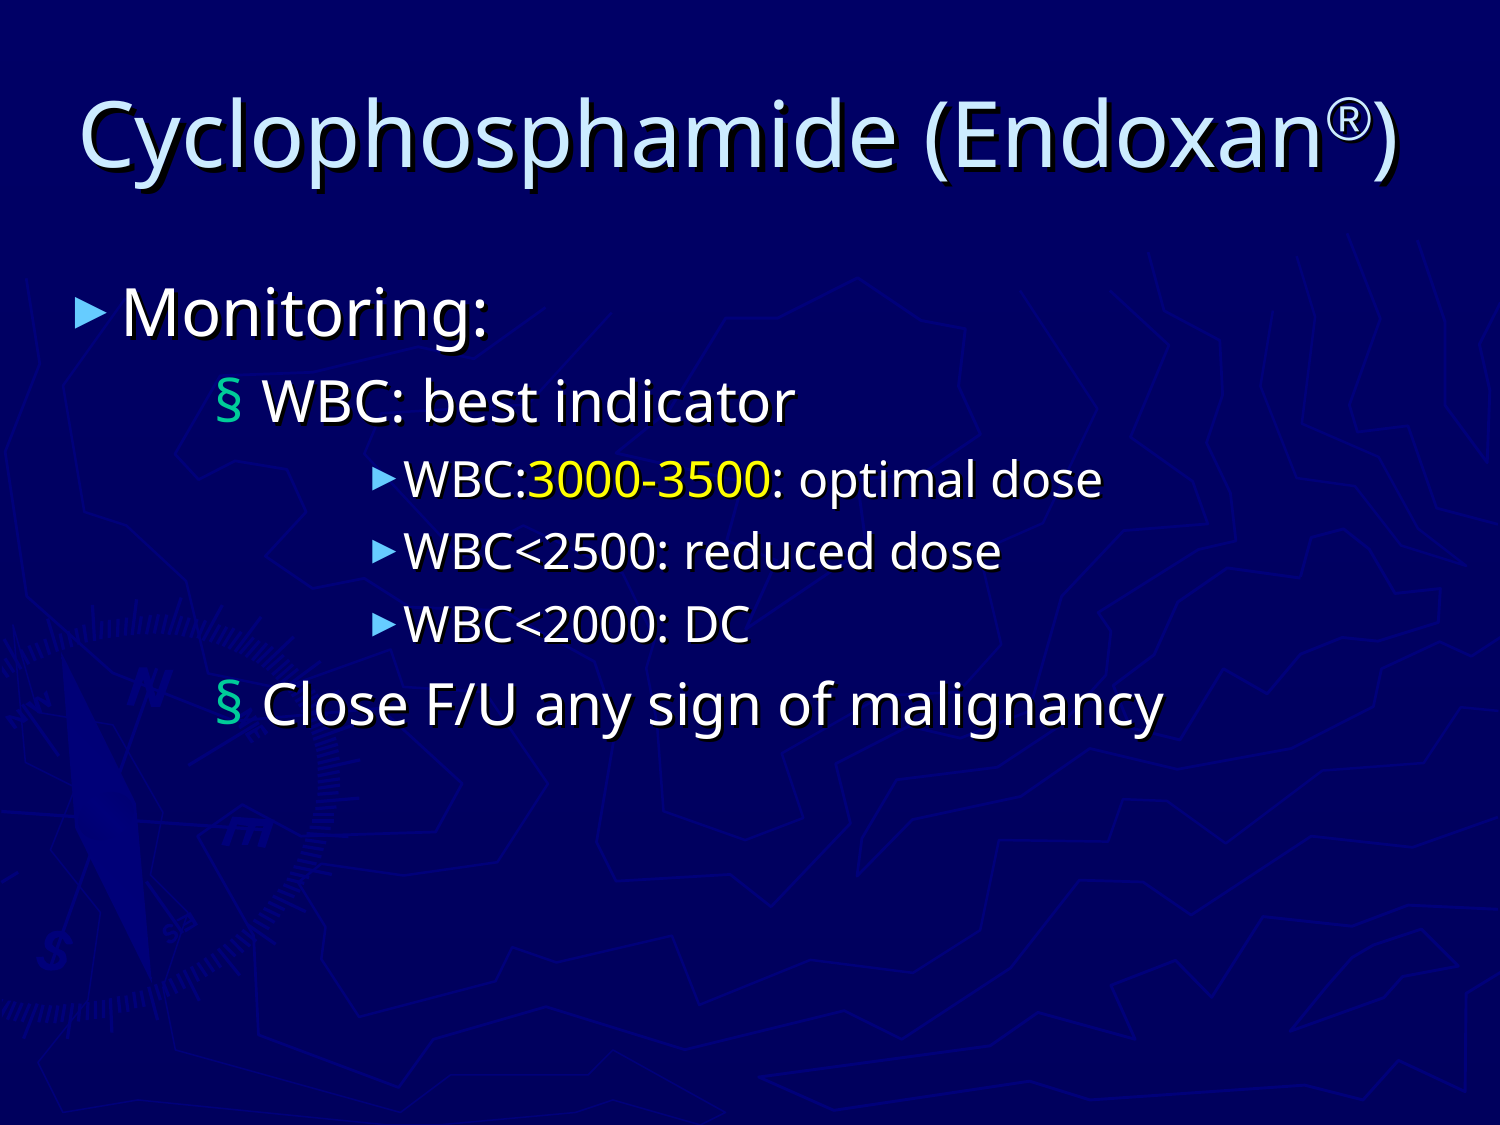

# Cyclophosphamide (Endoxan®)
Monitoring:
WBC: best indicator
WBC:3000-3500: optimal dose
WBC<2500: reduced dose
WBC<2000: DC
Close F/U any sign of malignancy